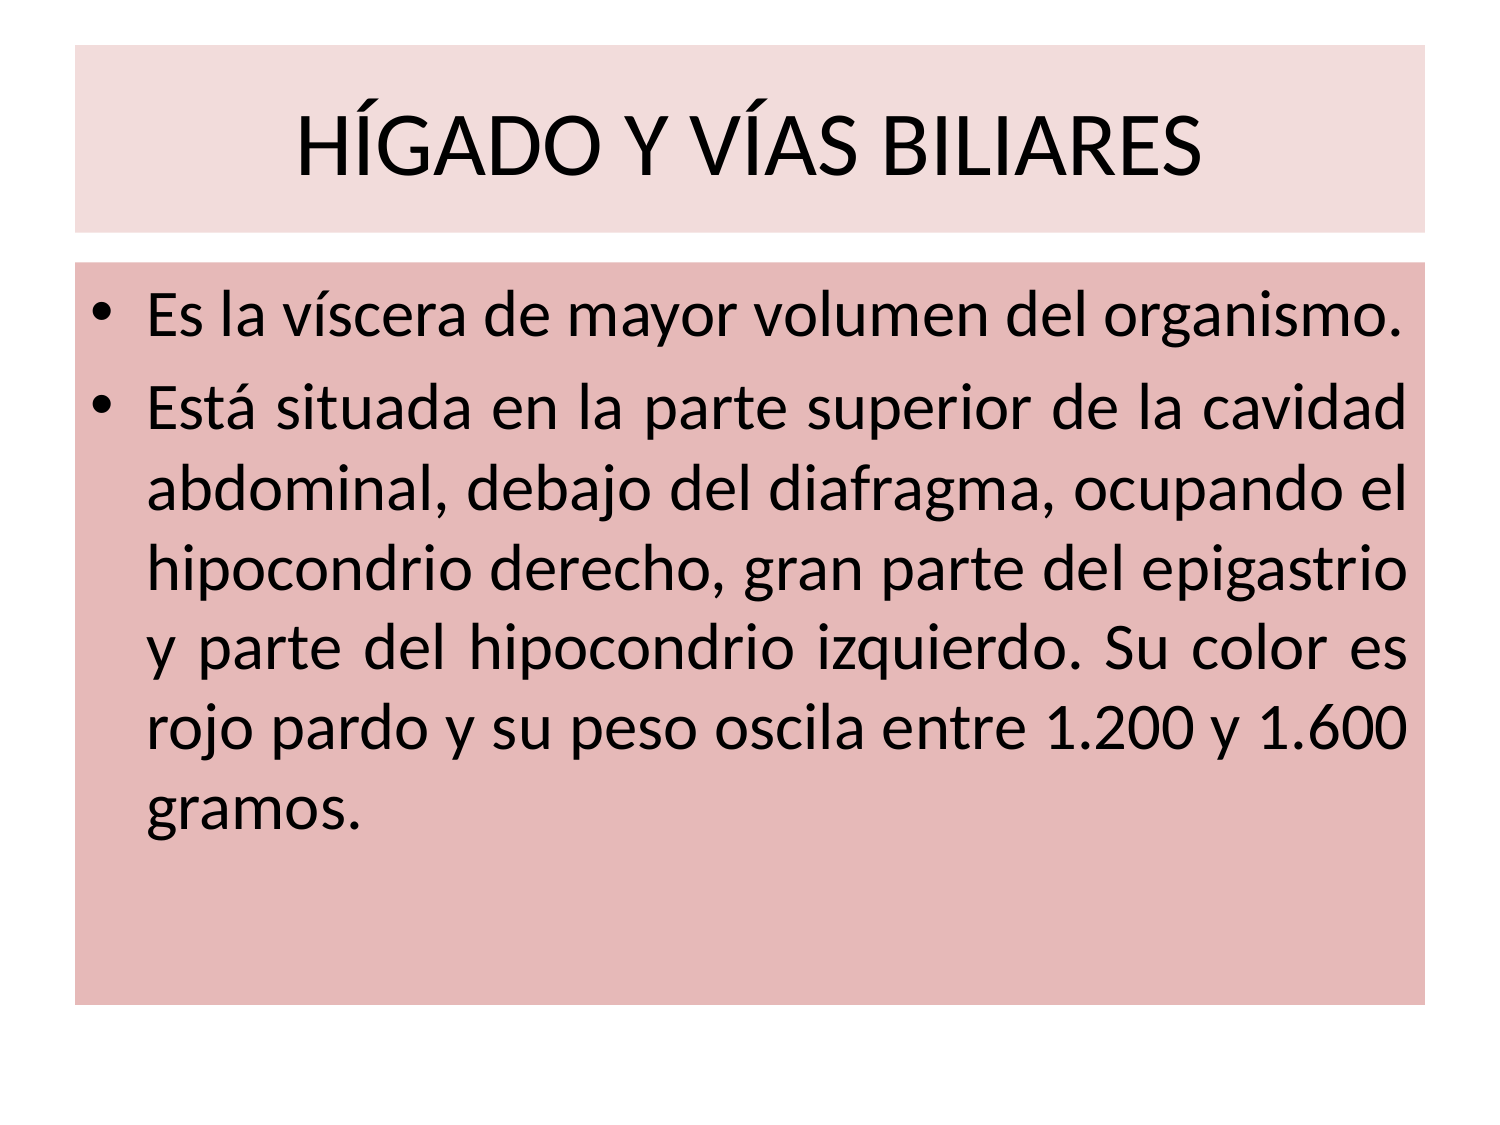

# HÍGADO Y VÍAS BILIARES
Es la víscera de mayor volumen del organismo.
Está situada en la parte superior de la cavidad abdominal, debajo del diafragma, ocupando el hipocondrio derecho, gran parte del epigastrio y parte del hipocondrio izquierdo. Su color es rojo pardo y su peso oscila entre 1.200 y 1.600 gramos.